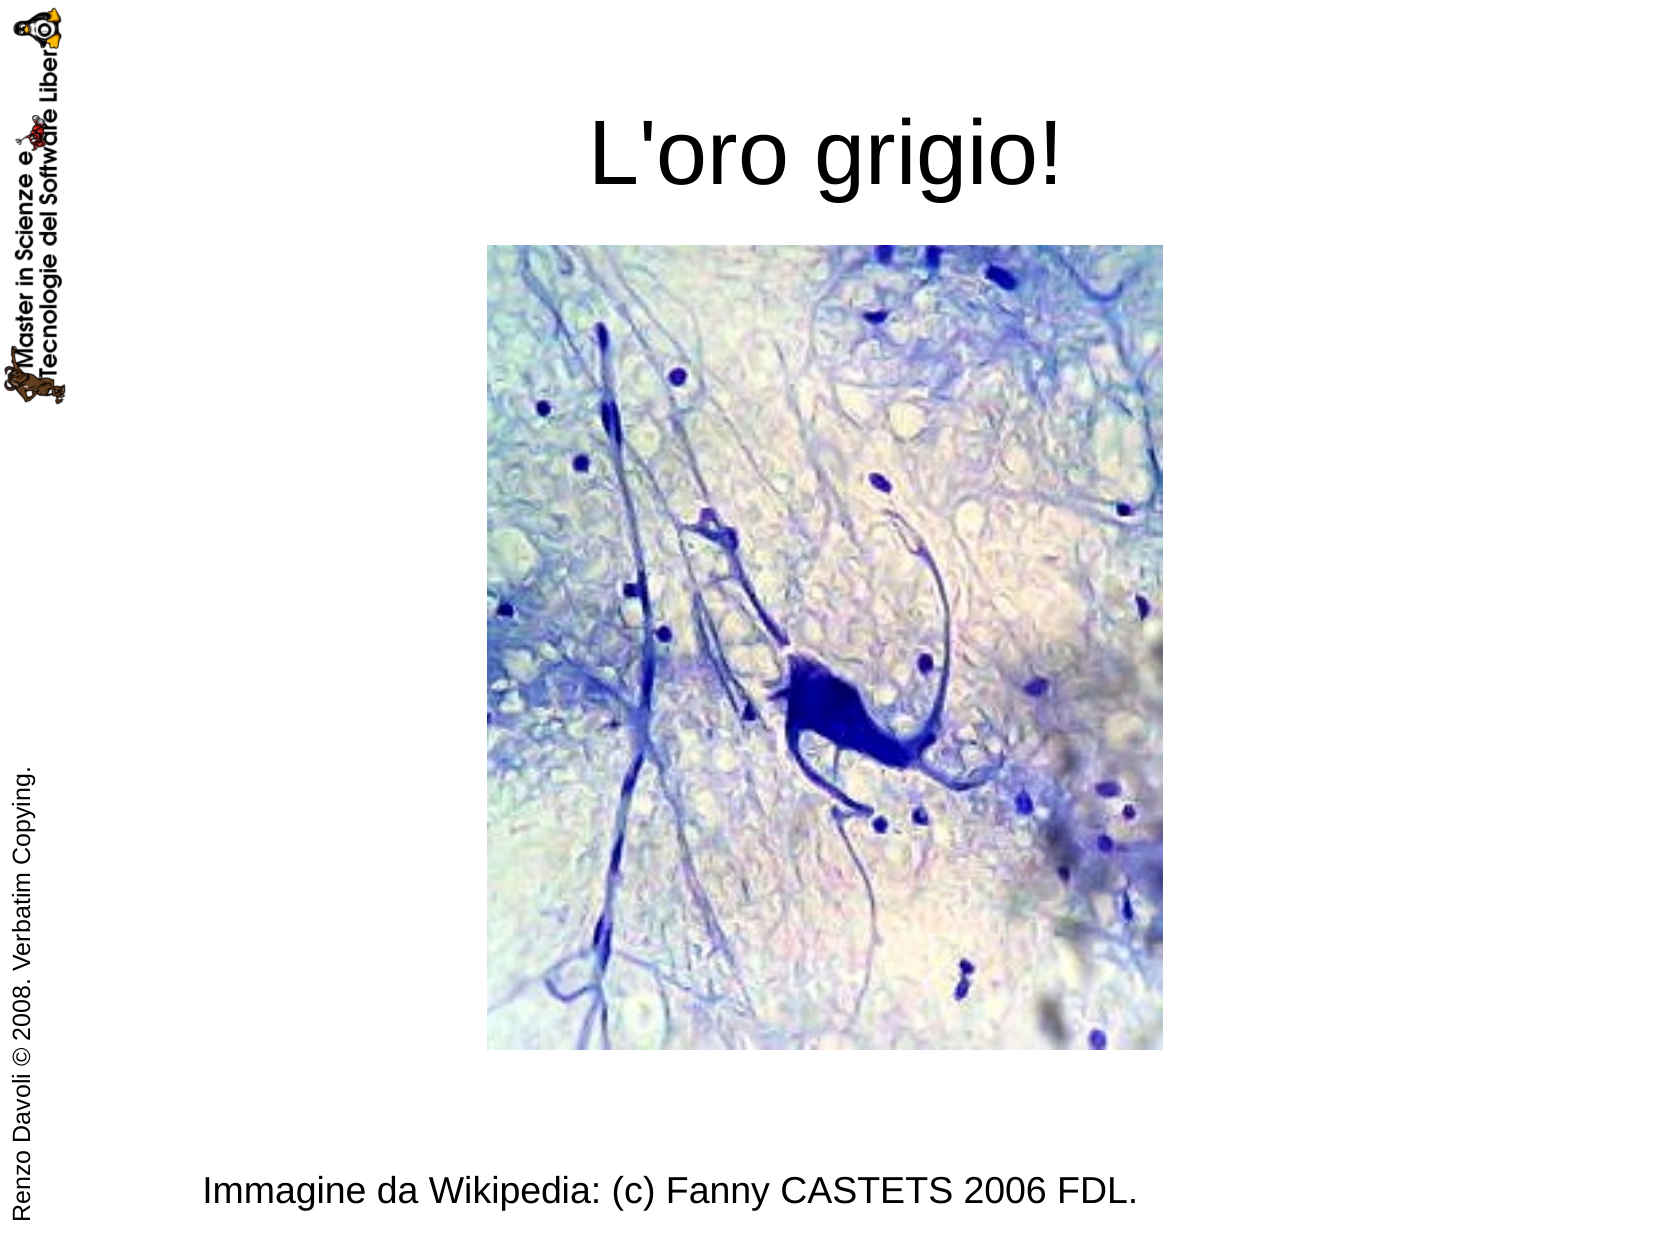

# L'oro grigio!
Immagine da Wikipedia: (c) Fanny CASTETS 2006 FDL.